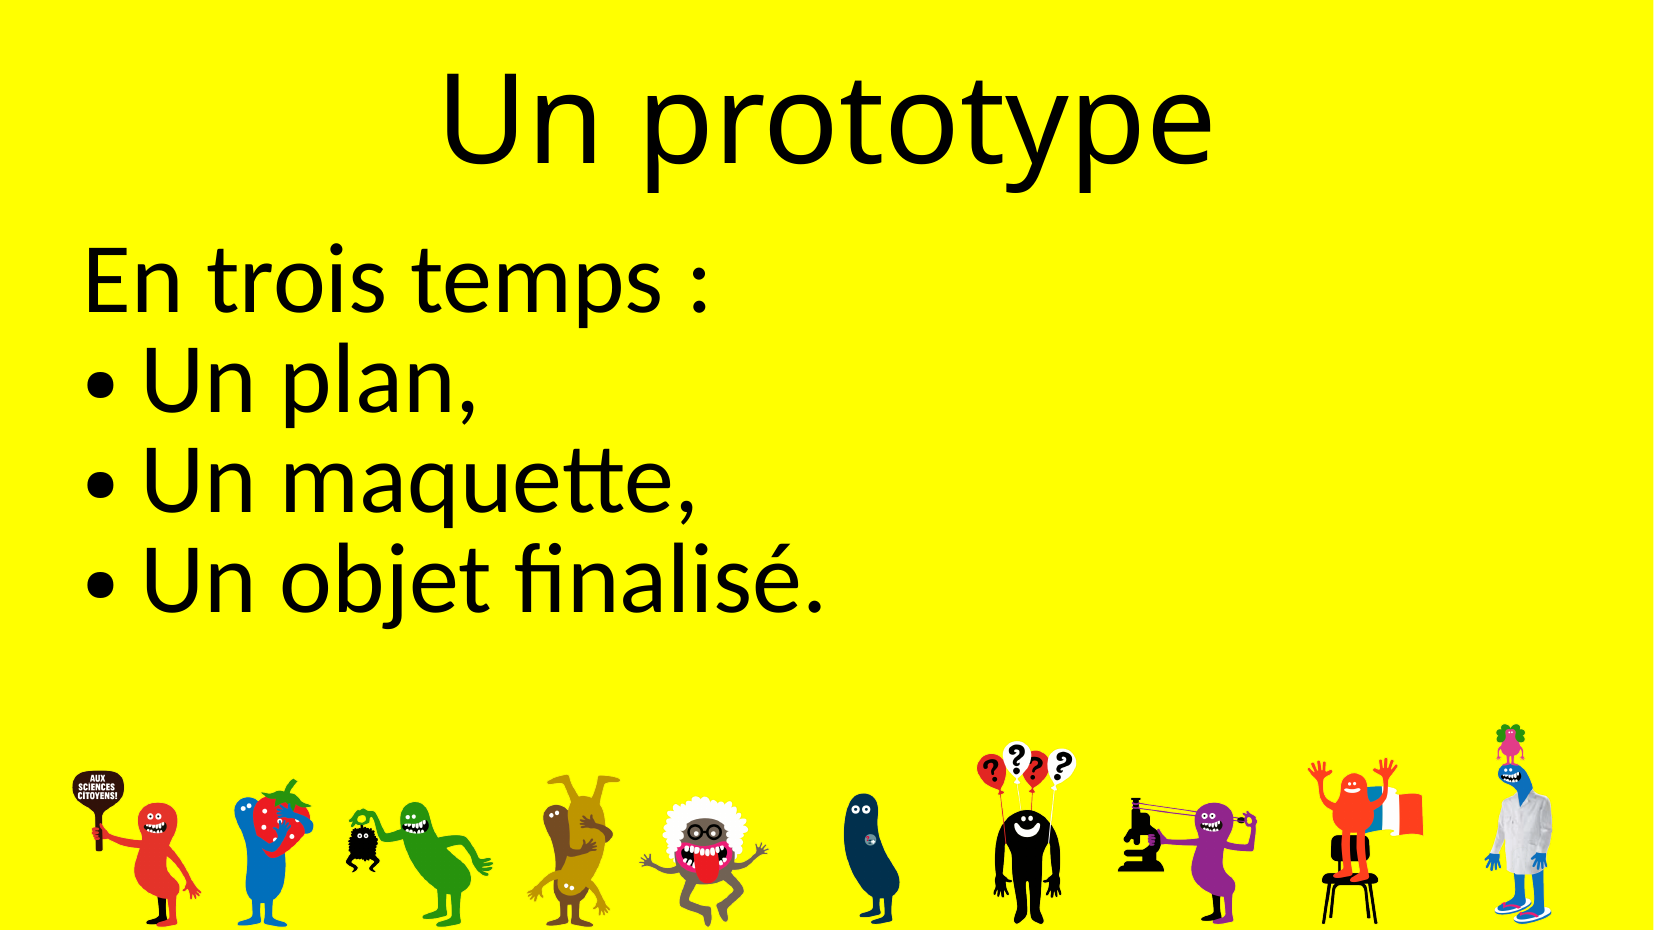

# Un prototype
En trois temps :
 Un plan,
 Un maquette,
 Un objet finalisé.